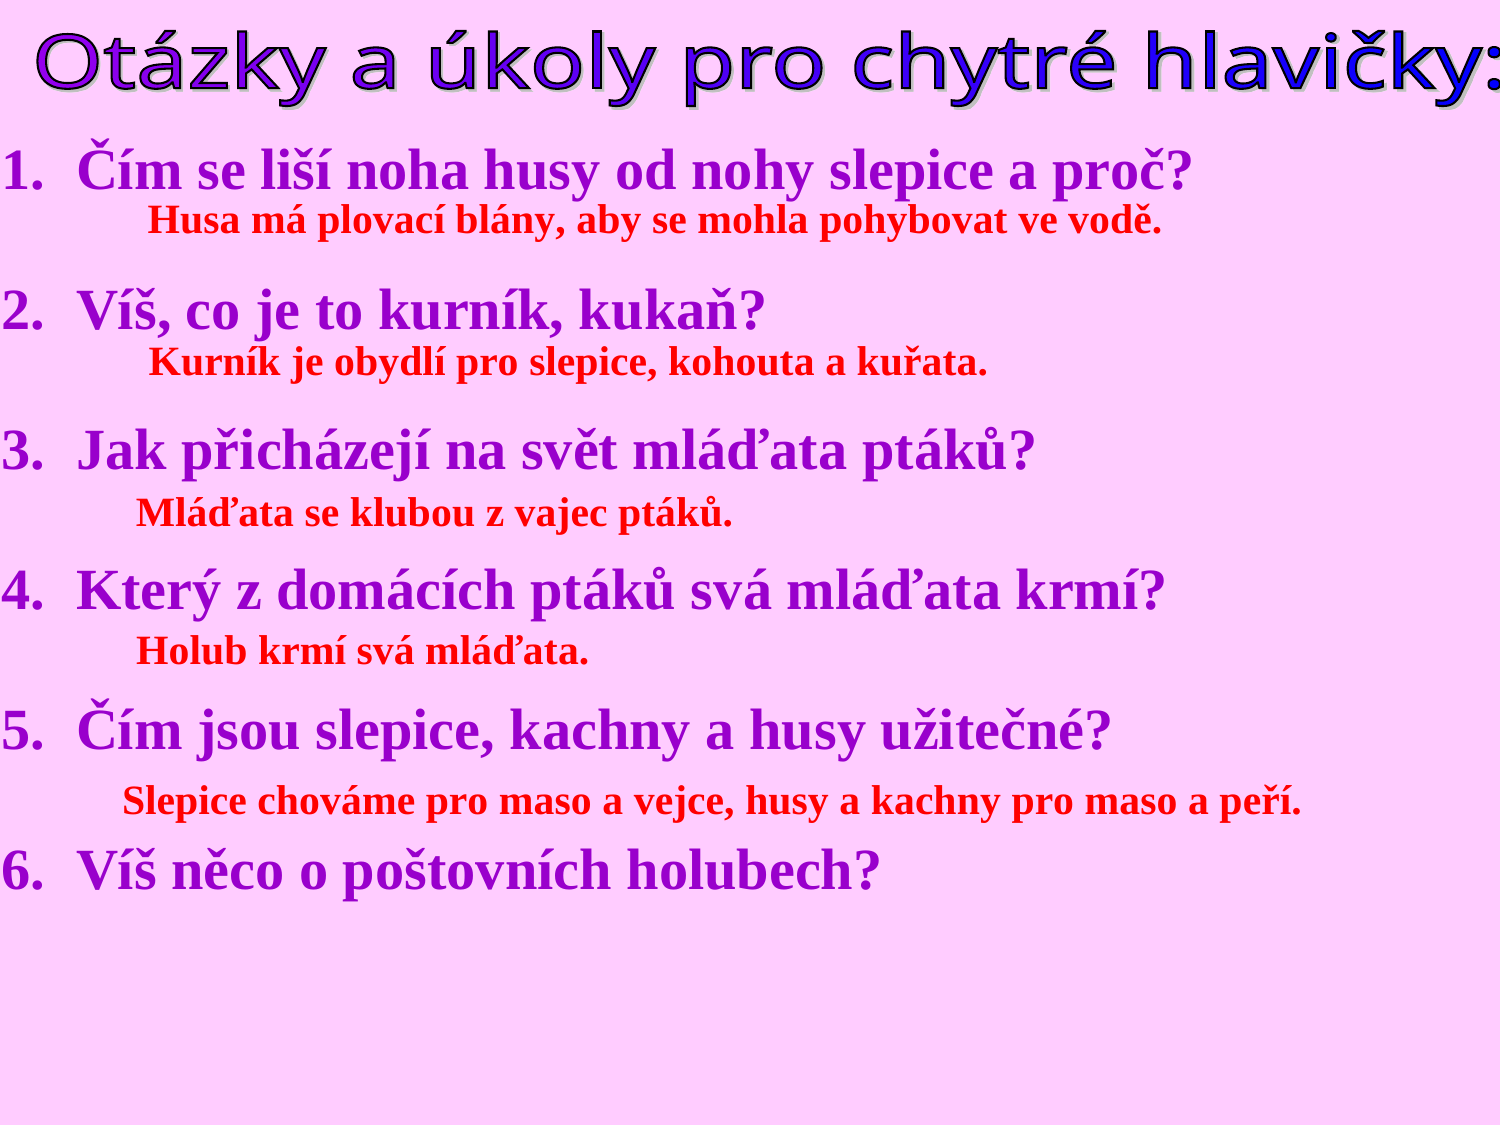

Otázky a úkoly pro chytré hlavičky:
Čím se liší noha husy od nohy slepice a proč?
Víš, co je to kurník, kukaň?
3.	Jak přicházejí na svět mláďata ptáků?
4.	Který z domácích ptáků svá mláďata krmí?
5.	Čím jsou slepice, kachny a husy užitečné?
6.	Víš něco o poštovních holubech?
Husa má plovací blány, aby se mohla pohybovat ve vodě.
Kurník je obydlí pro slepice, kohouta a kuřata.
Mláďata se klubou z vajec ptáků.
Holub krmí svá mláďata.
Slepice chováme pro maso a vejce, husy a kachny pro maso a peří.